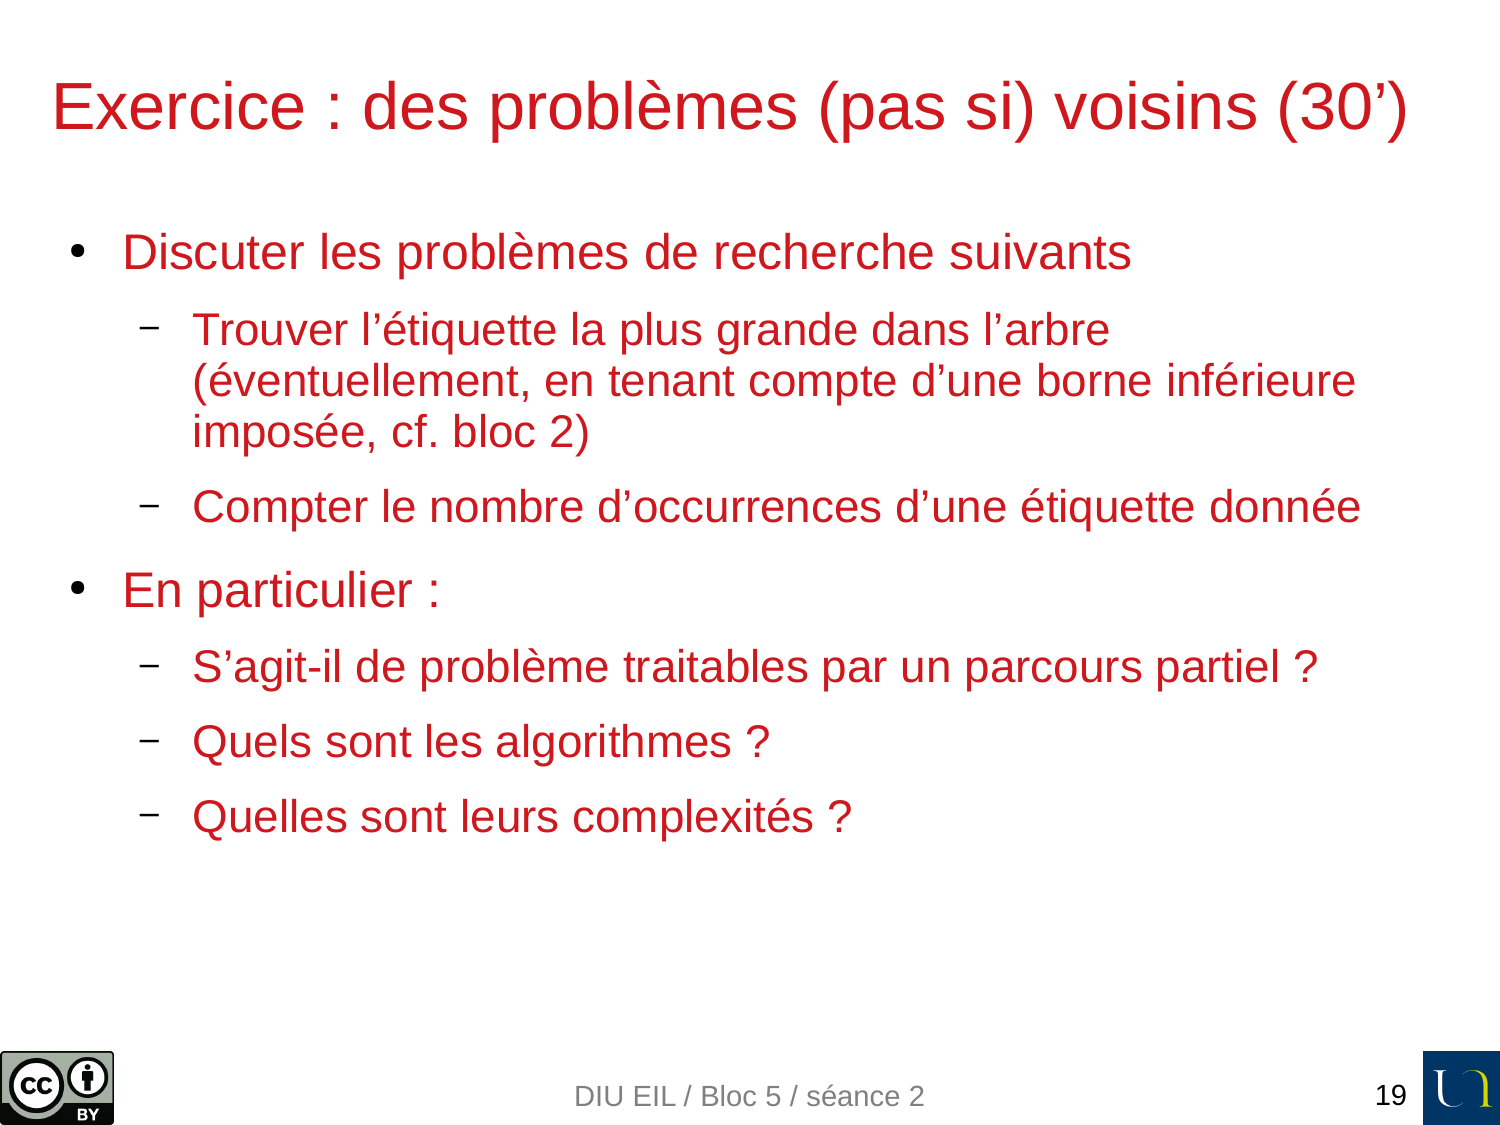

# Exercice : des problèmes (pas si) voisins (30’)
Discuter les problèmes de recherche suivants
Trouver l’étiquette la plus grande dans l’arbre
(éventuellement, en tenant compte d’une borne inférieure imposée, cf. bloc 2)
Compter le nombre d’occurrences d’une étiquette donnée
En particulier :
S’agit-il de problème traitables par un parcours partiel ?
Quels sont les algorithmes ?
Quelles sont leurs complexités ?
19